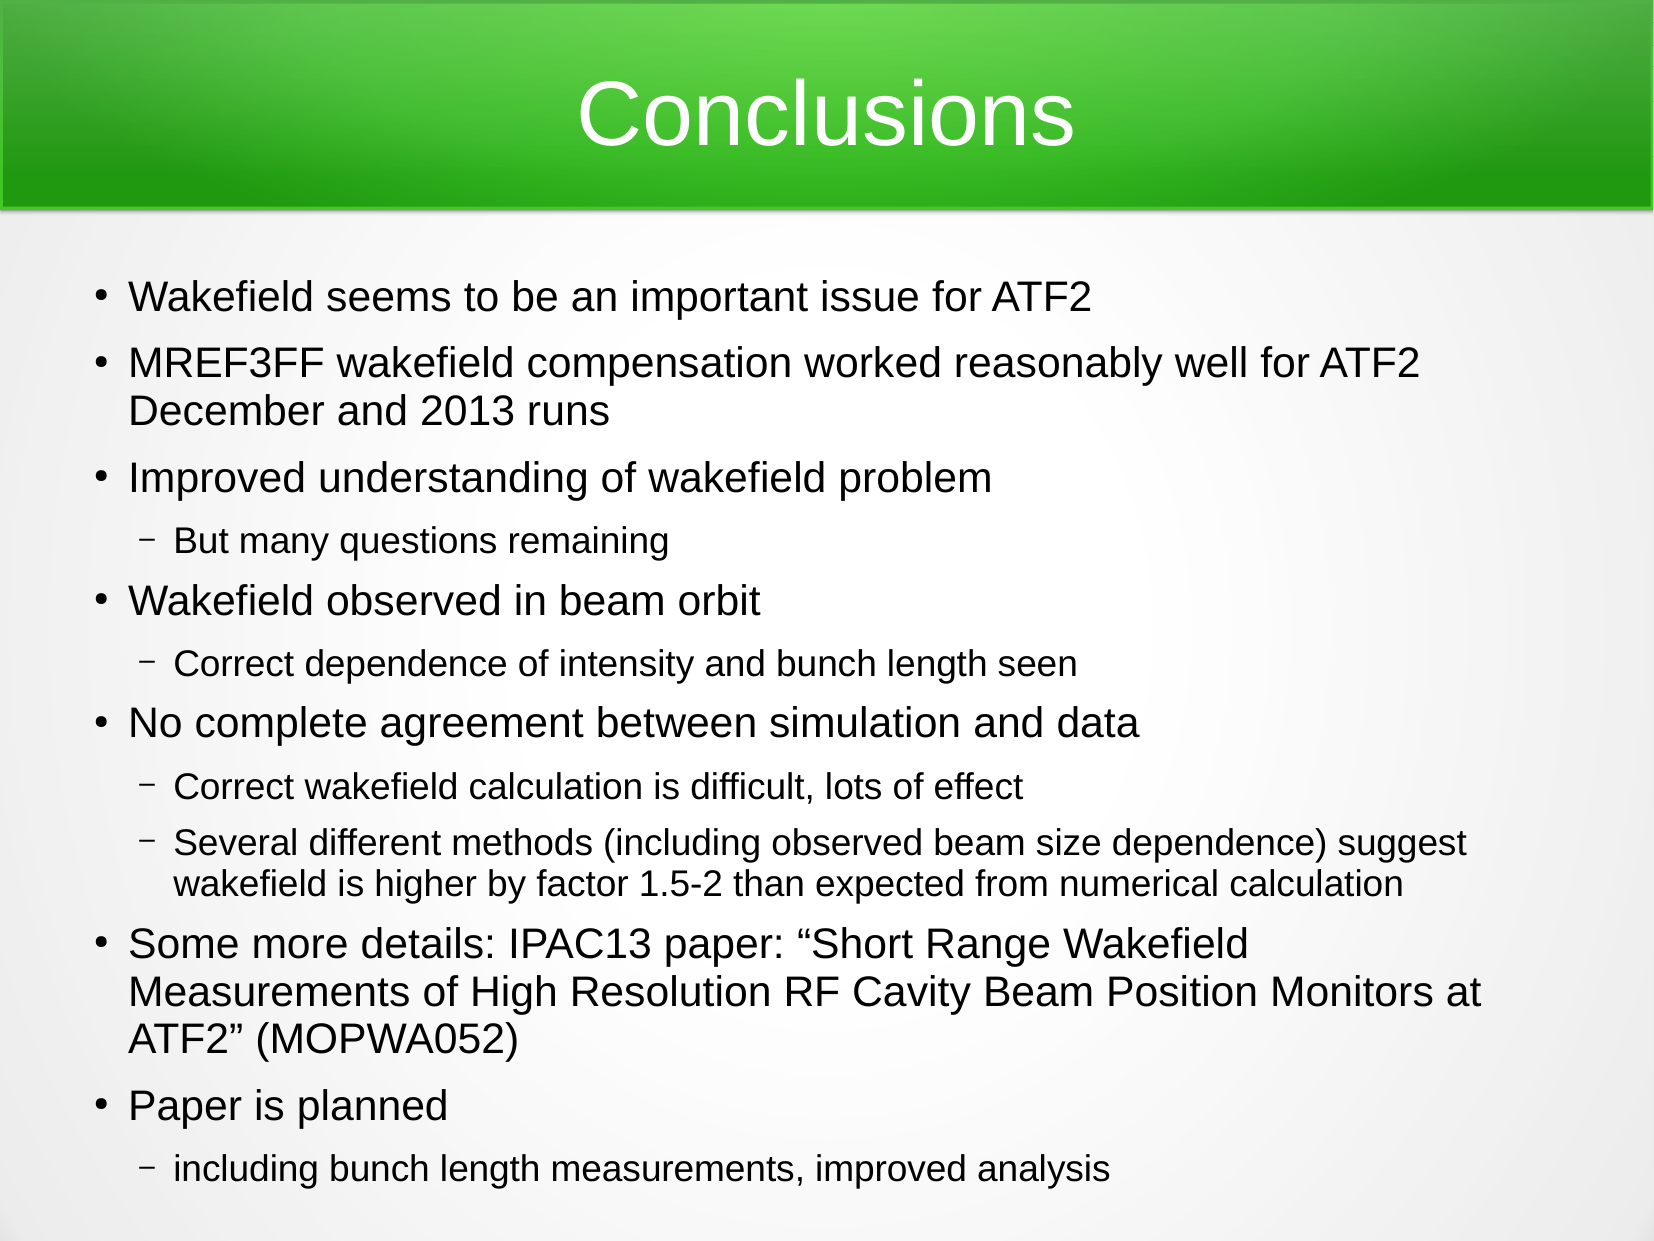

# Conclusions
Wakefield seems to be an important issue for ATF2
MREF3FF wakefield compensation worked reasonably well for ATF2 December and 2013 runs
Improved understanding of wakefield problem
But many questions remaining
Wakefield observed in beam orbit
Correct dependence of intensity and bunch length seen
No complete agreement between simulation and data
Correct wakefield calculation is difficult, lots of effect
Several different methods (including observed beam size dependence) suggest wakefield is higher by factor 1.5-2 than expected from numerical calculation
Some more details: IPAC13 paper: “Short Range Wakefield Measurements of High Resolution RF Cavity Beam Position Monitors at ATF2” (MOPWA052)
Paper is planned
including bunch length measurements, improved analysis